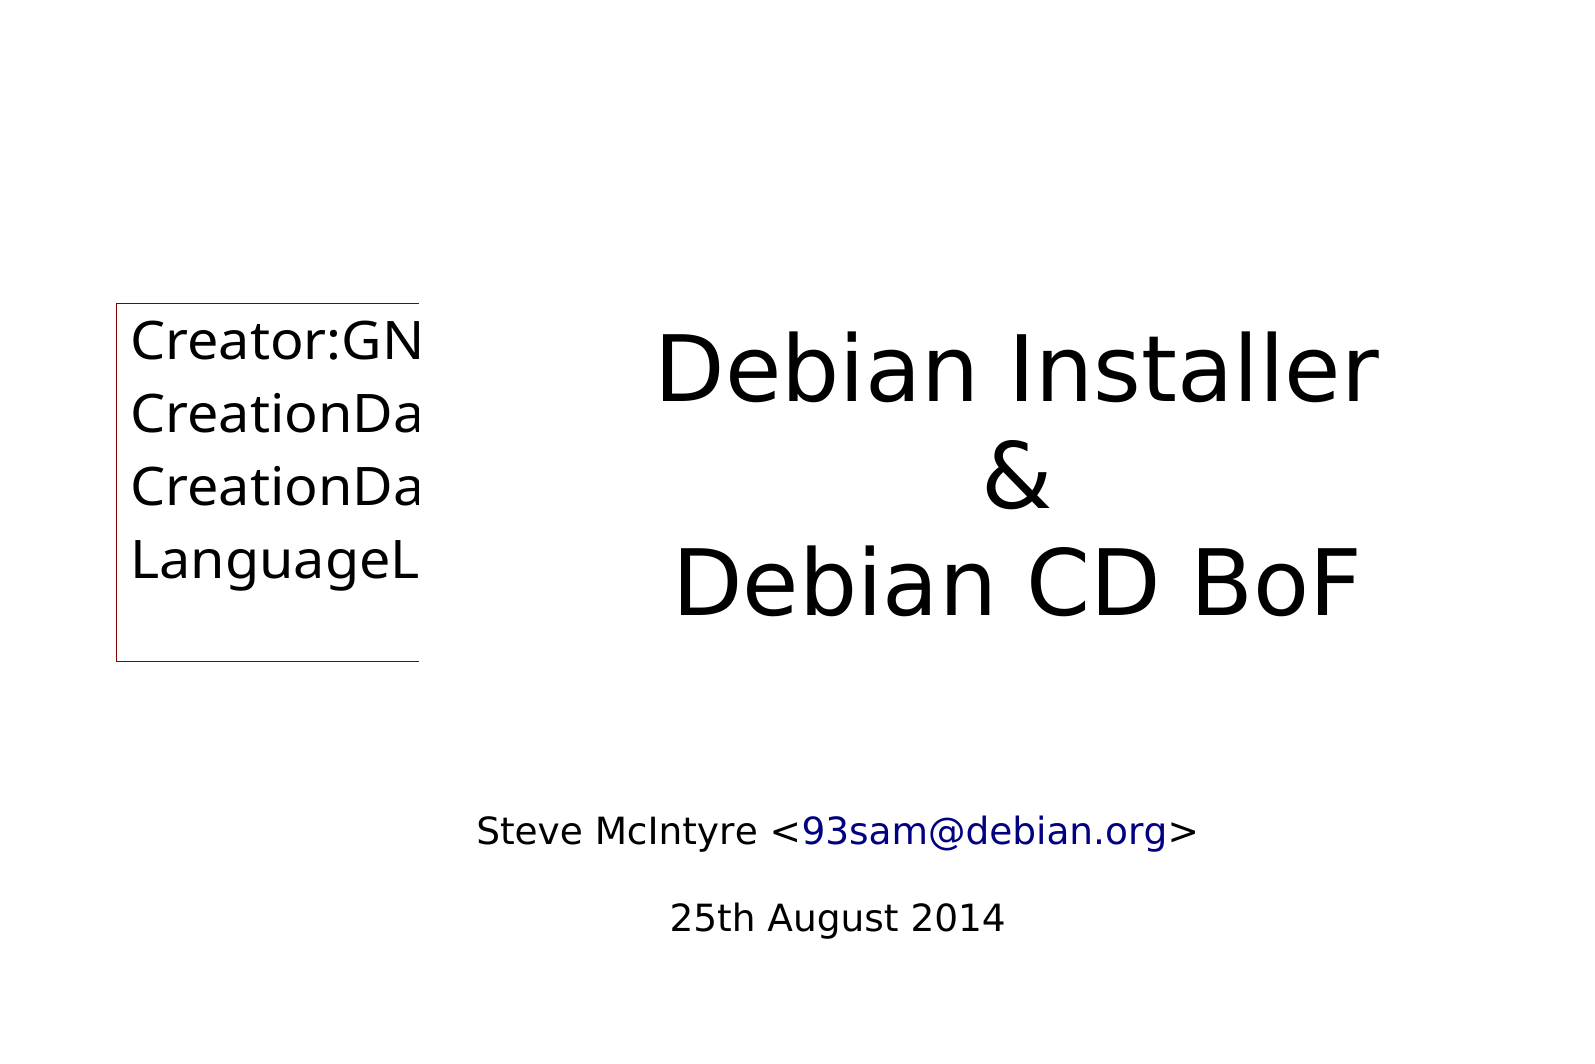

# Debian Installer & Debian CD BoF
Steve McIntyre <93sam@debian.org>
25th August 2014
1